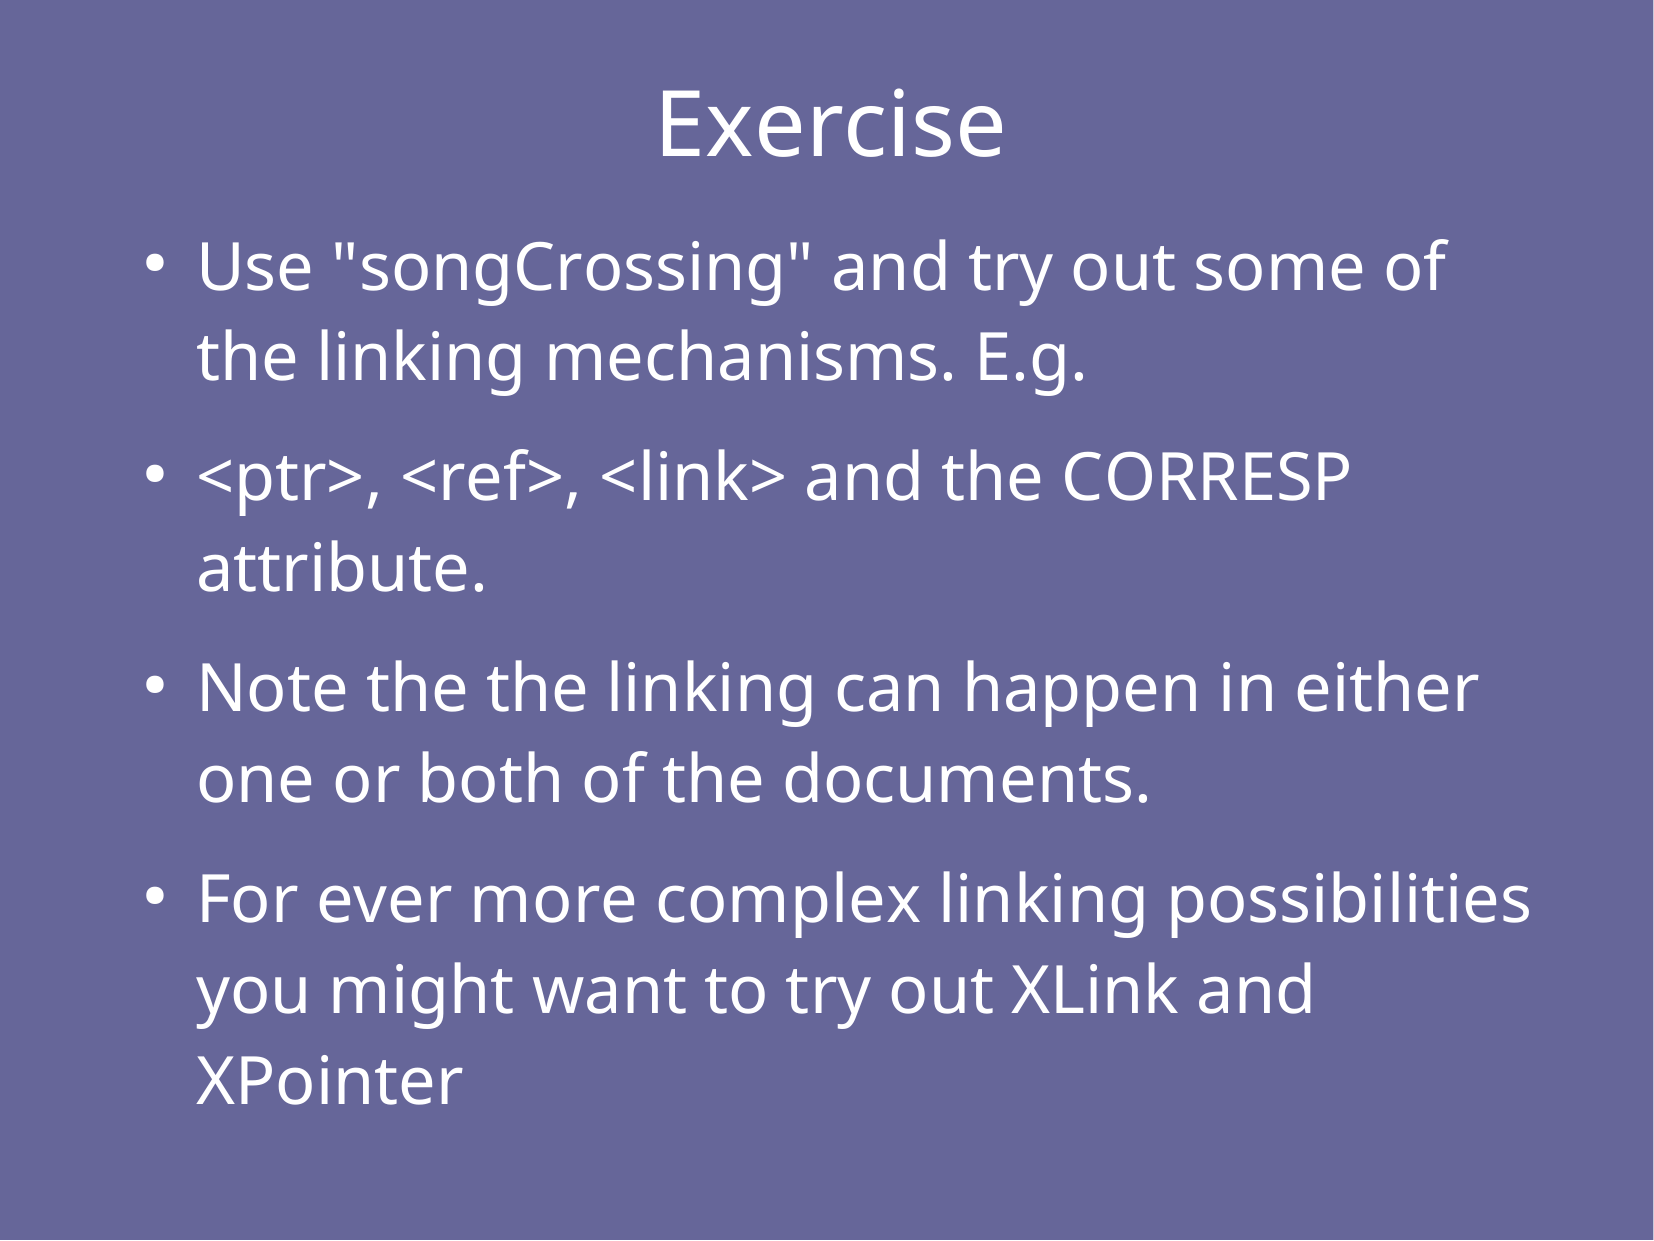

# Exercise
Use "songCrossing" and try out some of the linking mechanisms. E.g.
<ptr>, <ref>, <link> and the CORRESP attribute.
Note the the linking can happen in either one or both of the documents.
For ever more complex linking possibilities you might want to try out XLink and XPointer